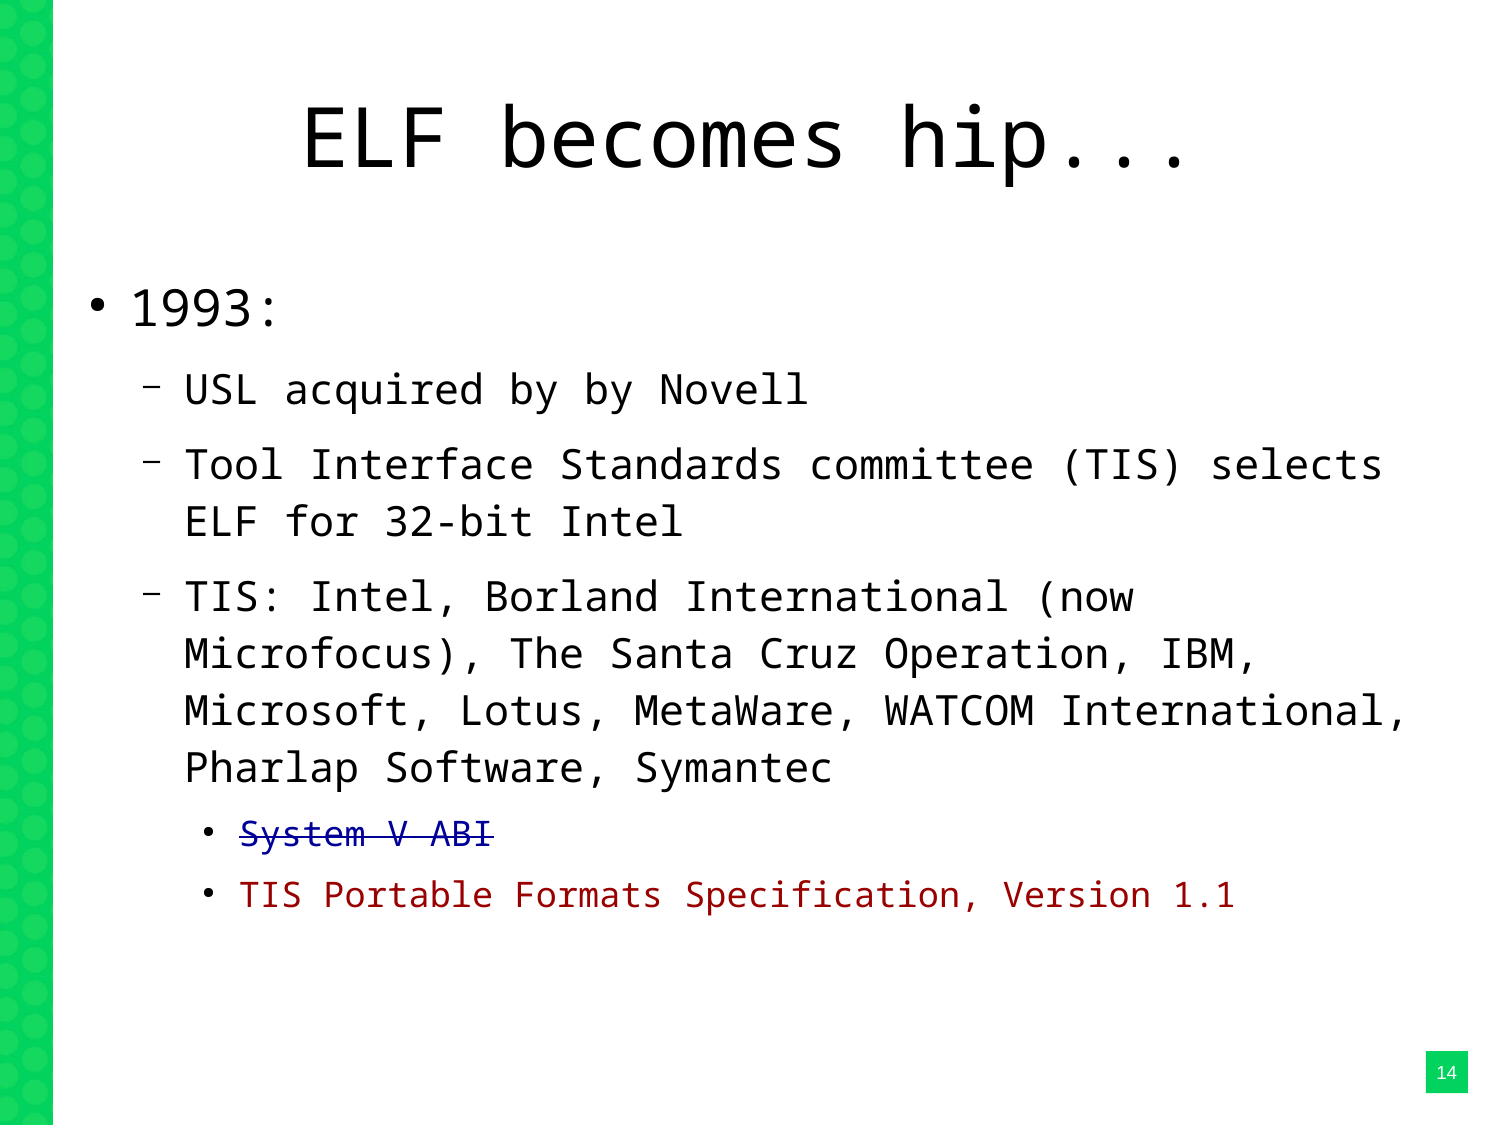

# ELF becomes hip...
1993:
USL acquired by by Novell
Tool Interface Standards committee (TIS) selects ELF for 32-bit Intel
TIS: Intel, Borland International (now Microfocus), The Santa Cruz Operation, IBM, Microsoft, Lotus, MetaWare, WATCOM International, Pharlap Software, Symantec
System V ABI
TIS Portable Formats Specification, Version 1.1